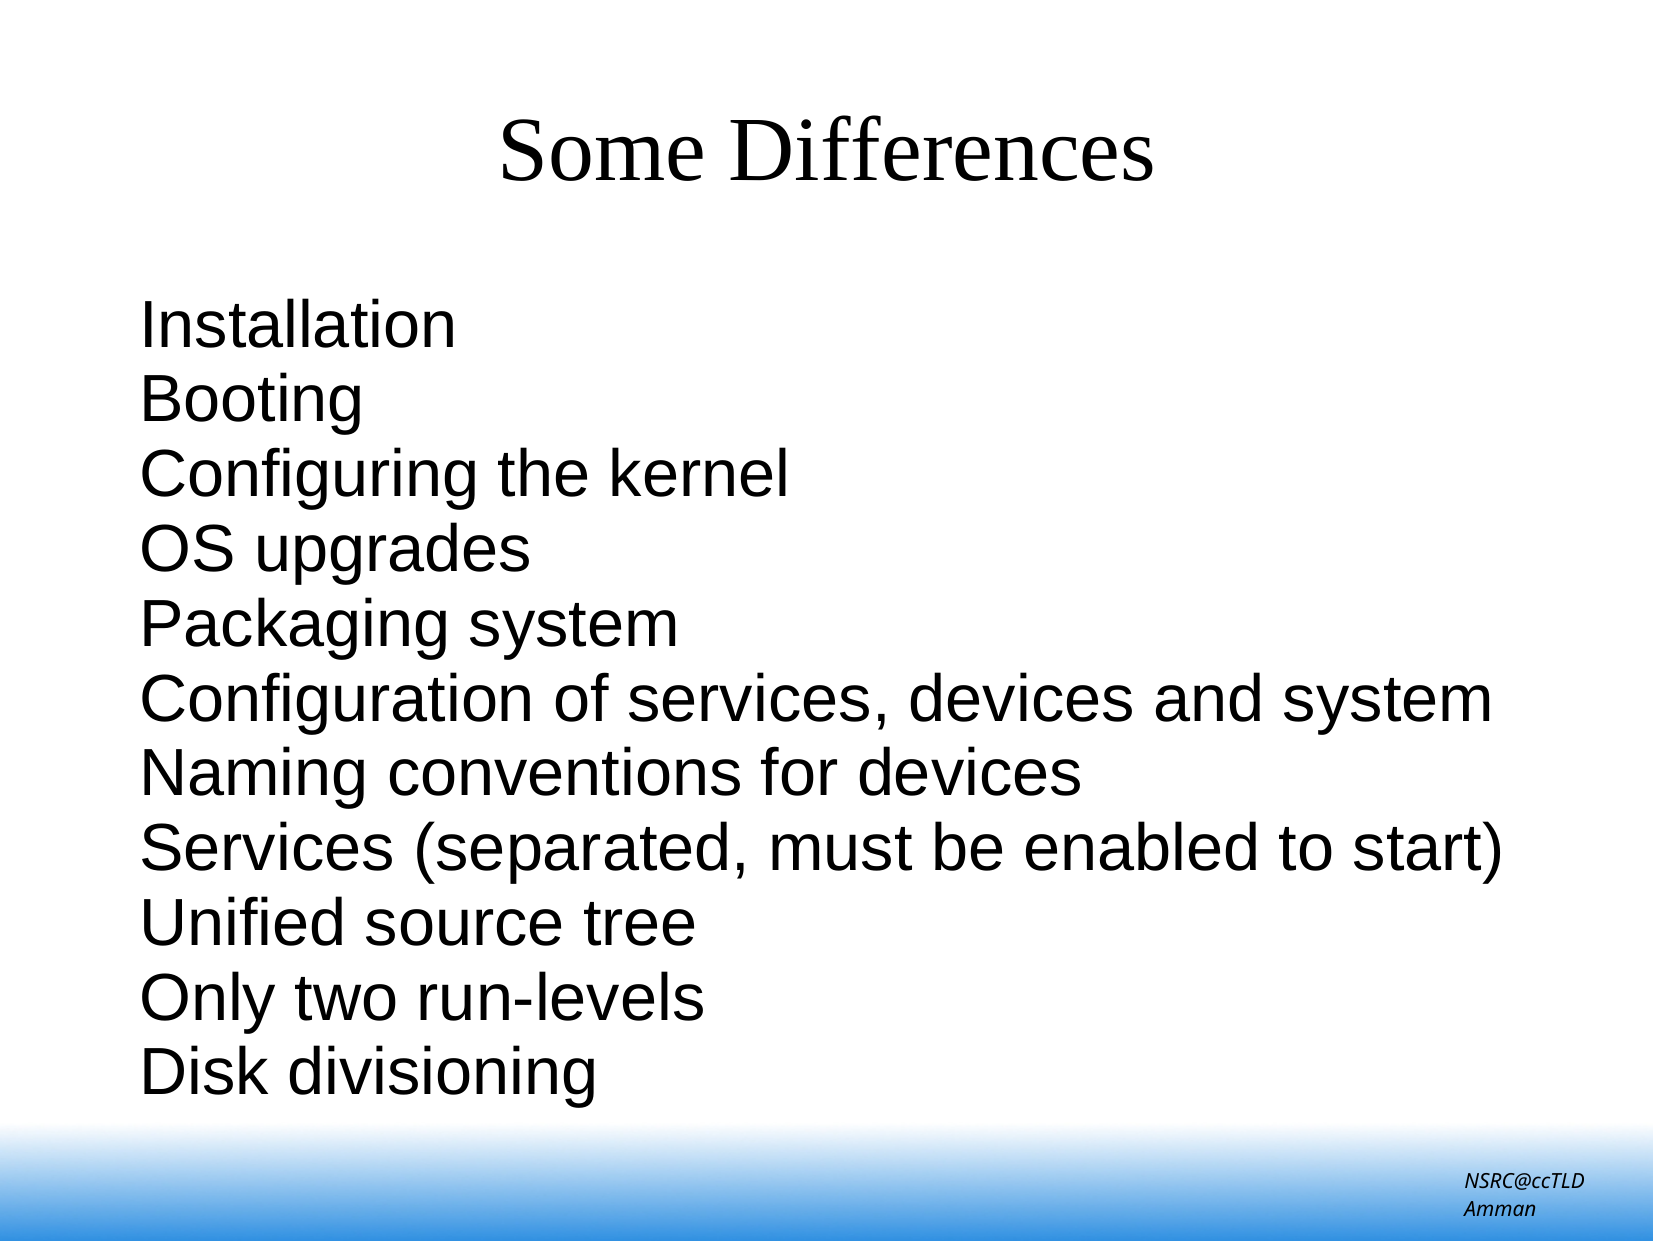

# Some Differences
Installation
Booting
Configuring the kernel
OS upgrades
Packaging system
Configuration of services, devices and system
Naming conventions for devices
Services (separated, must be enabled to start)
Unified source tree
Only two run-levels
Disk divisioning